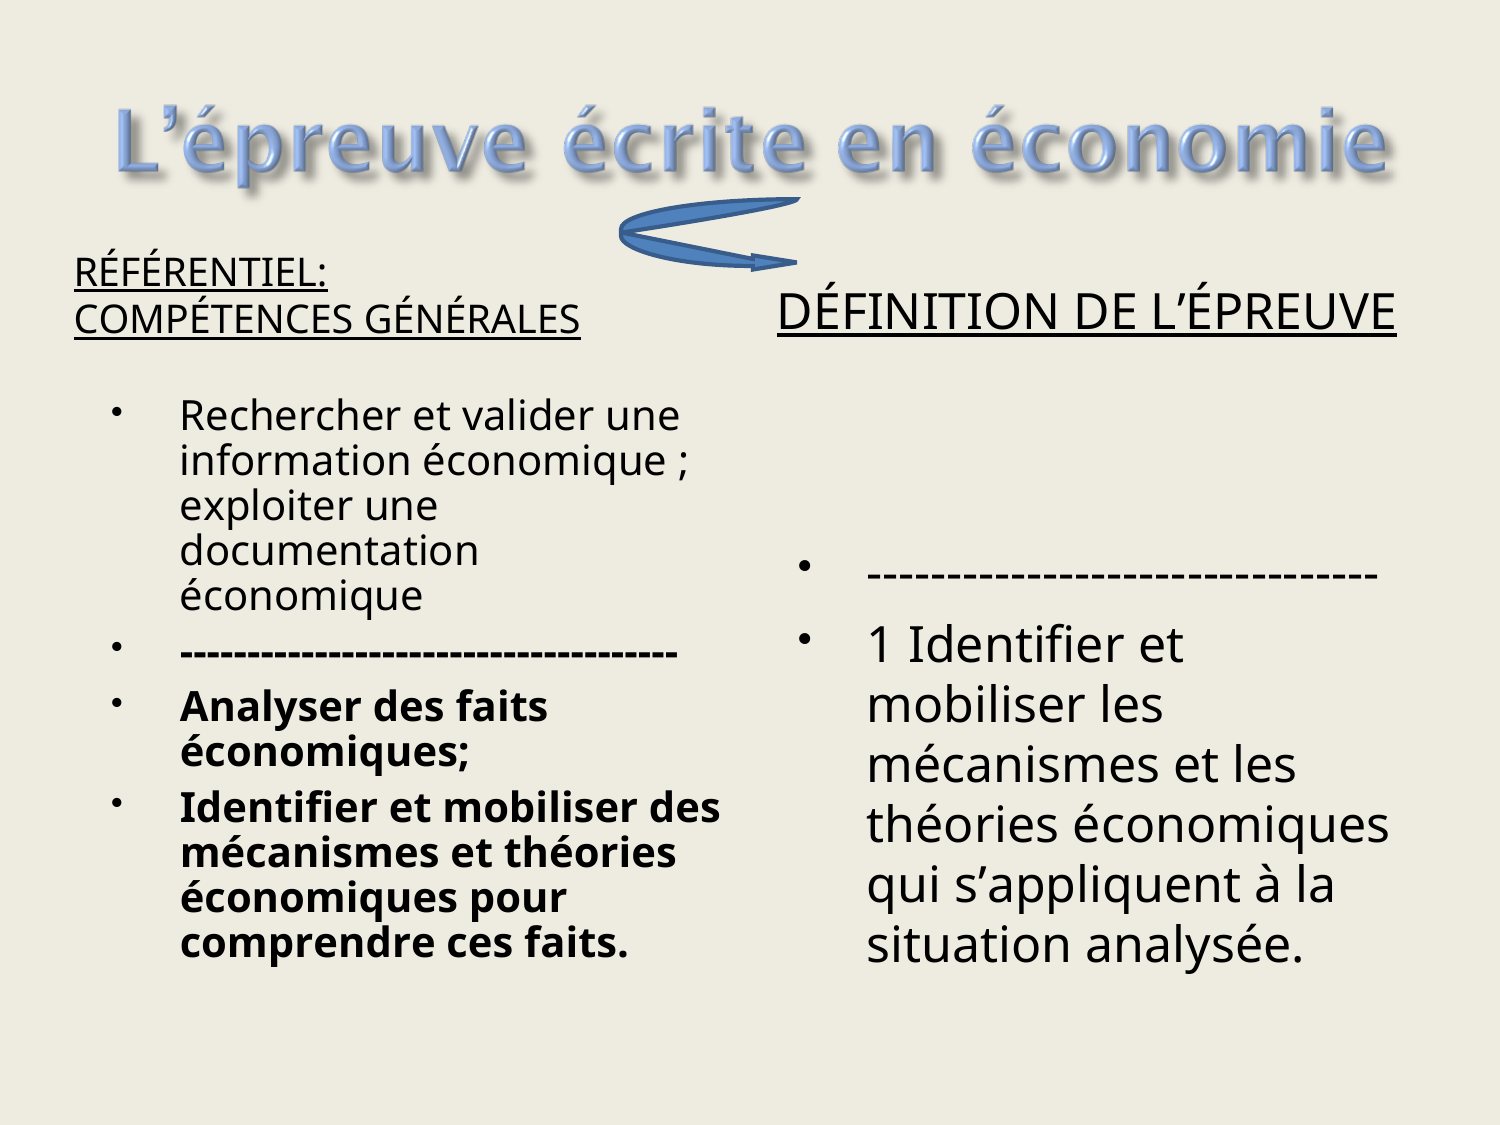

# RÉFÉRENTIEL:
COMPÉTENCES GÉNÉRALES
DÉFINITION DE L’ÉPREUVE
Rechercher et valider une information économique ; exploiter une documentation économique
-------------------------------------
Analyser des faits économiques;
Identifier et mobiliser des mécanismes et théories économiques pour comprendre ces faits.
--------------------------------
1 Identifier et mobiliser les mécanismes et les théories économiques qui s’appliquent à la situation analysée.